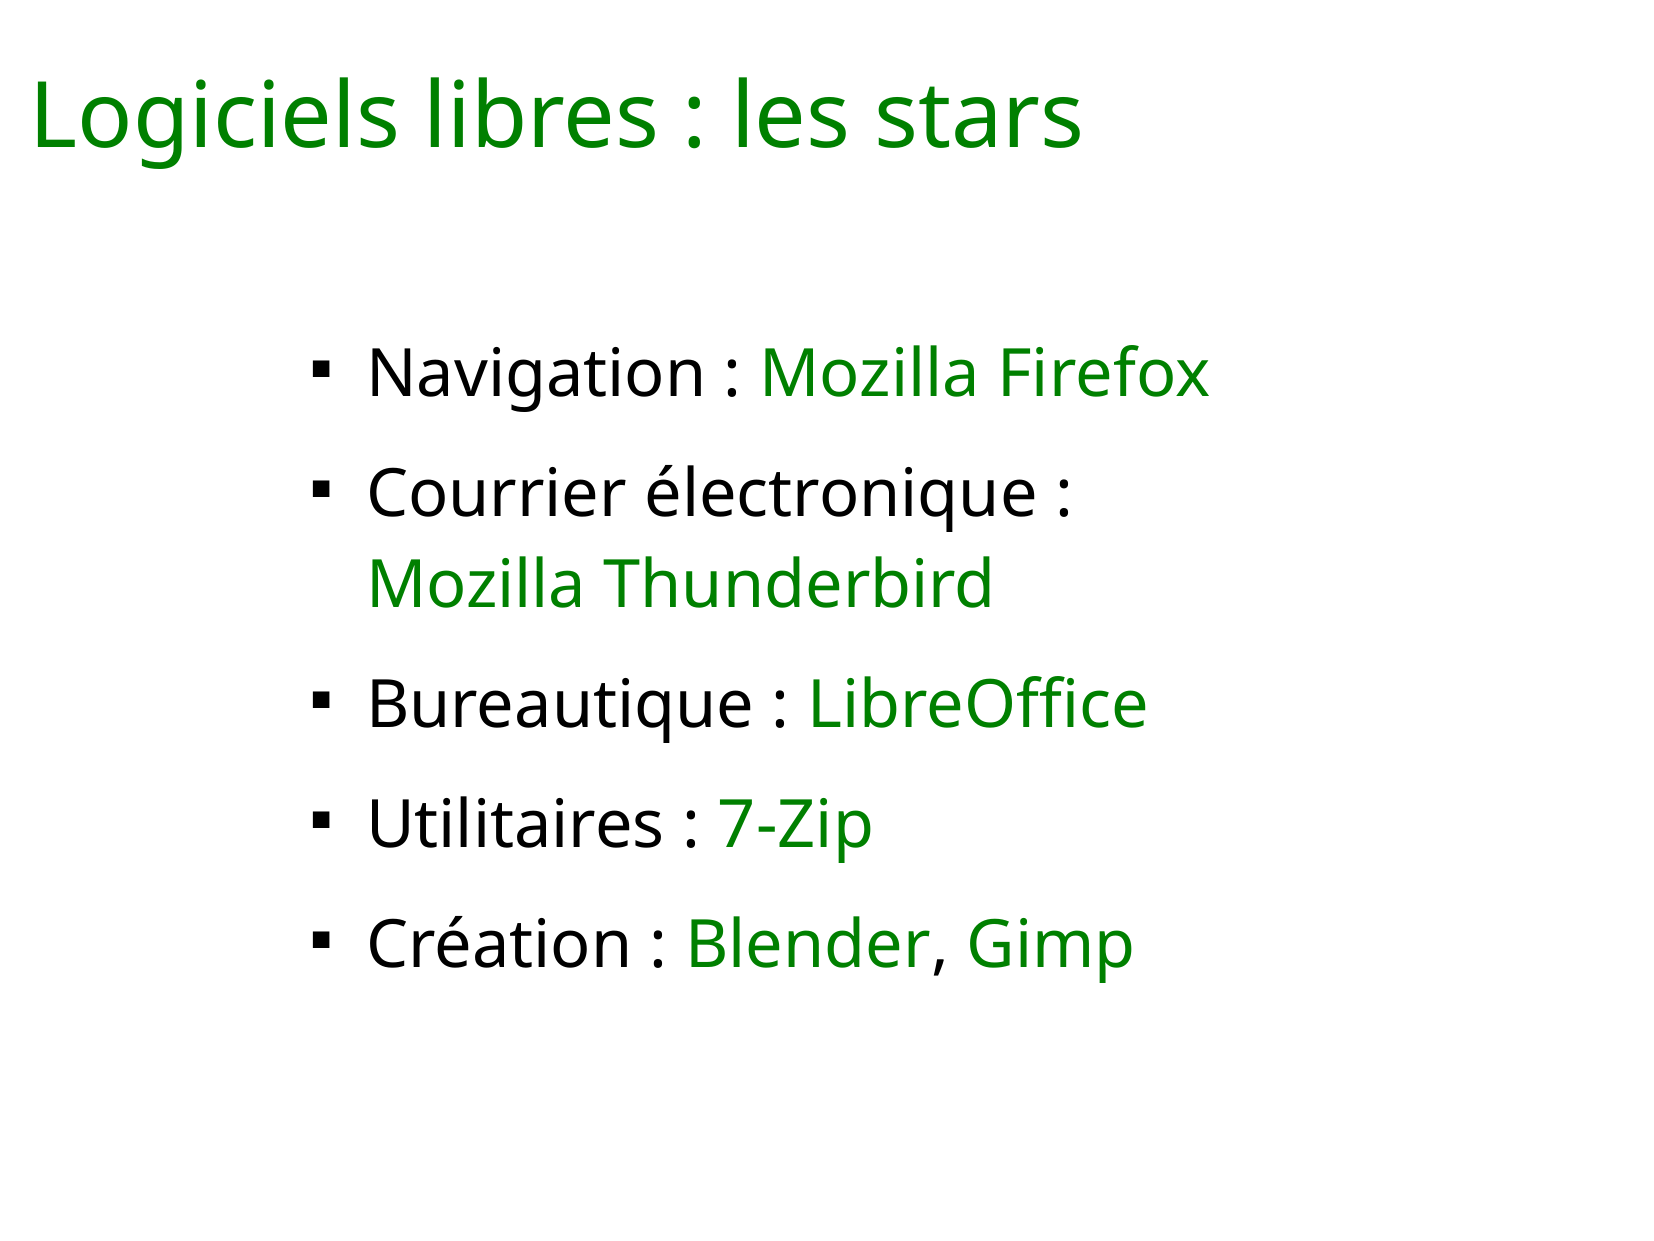

# Logiciels libres : les stars
Navigation : Mozilla Firefox
Courrier électronique : Mozilla Thunderbird
Bureautique : LibreOffice
Utilitaires : 7-Zip
Création : Blender, Gimp